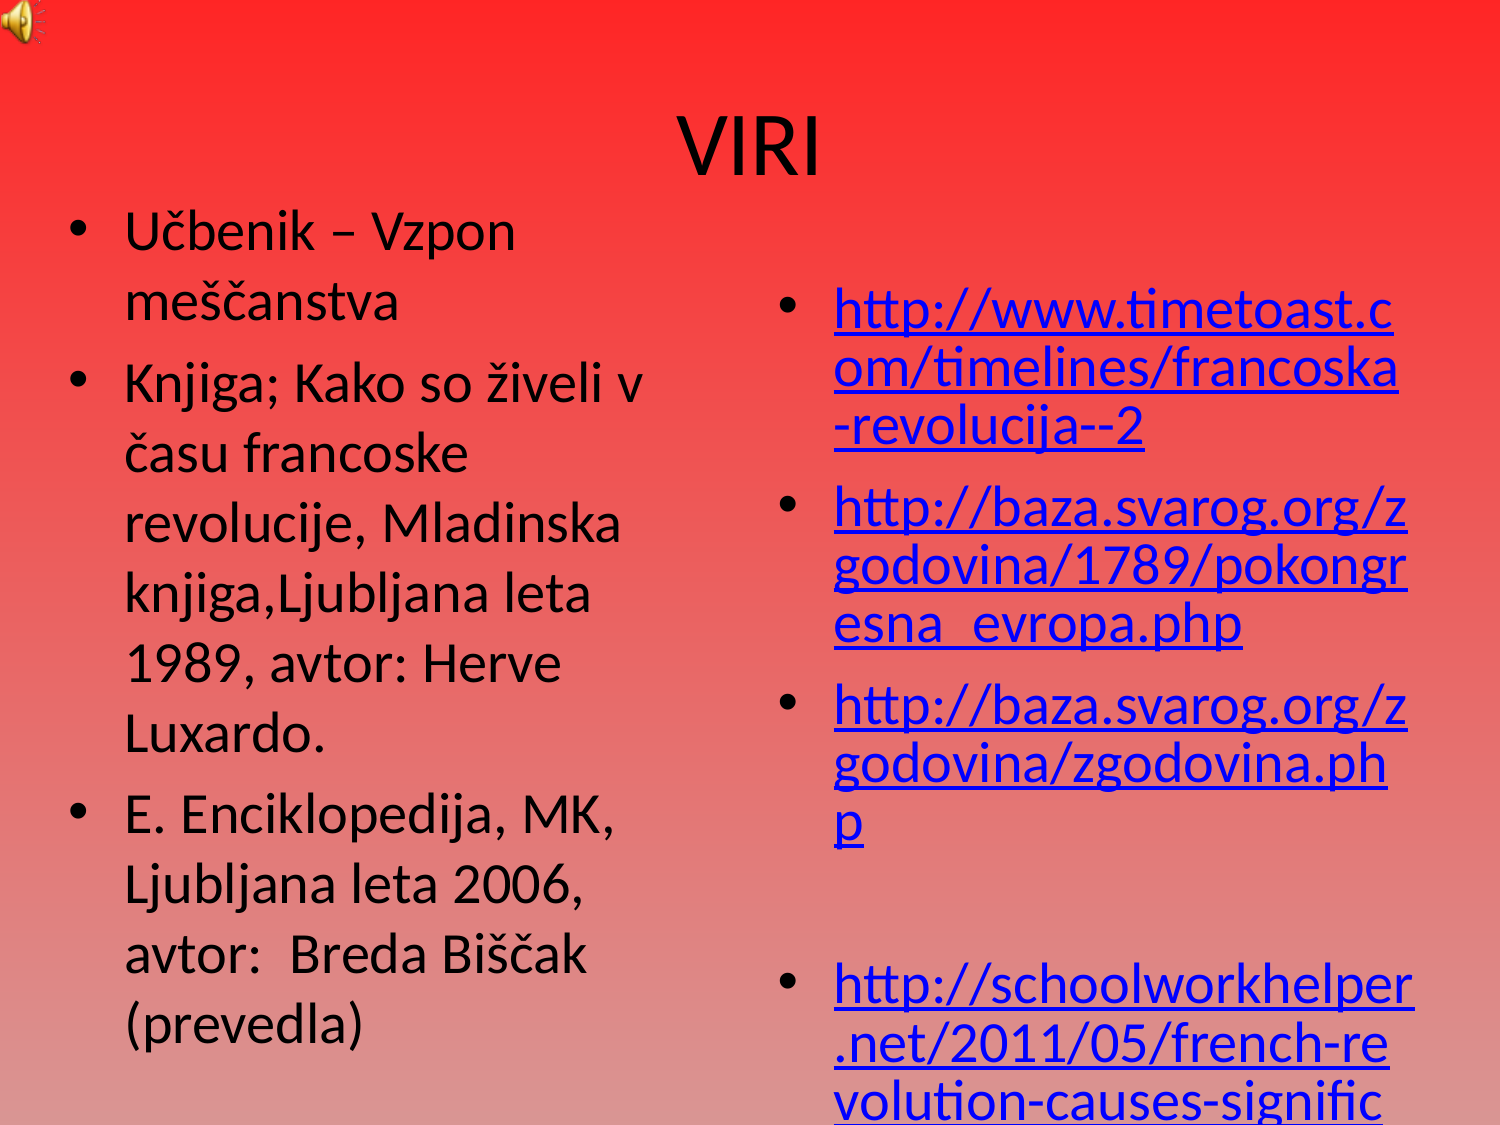

# VIRI
Učbenik – Vzpon meščanstva
Knjiga; Kako so živeli v času francoske revolucije, Mladinska knjiga,Ljubljana leta 1989, avtor: Herve Luxardo.
E. Enciklopedija, MK, Ljubljana leta 2006, avtor: Breda Biščak (prevedla)
http://www.timetoast.com/timelines/francoska-revolucija--2
http://baza.svarog.org/zgodovina/1789/pokongresna_evropa.php
http://baza.svarog.org/zgodovina/zgodovina.php
http://schoolworkhelper.net/2011/05/french-revolution-causes-significant-events/